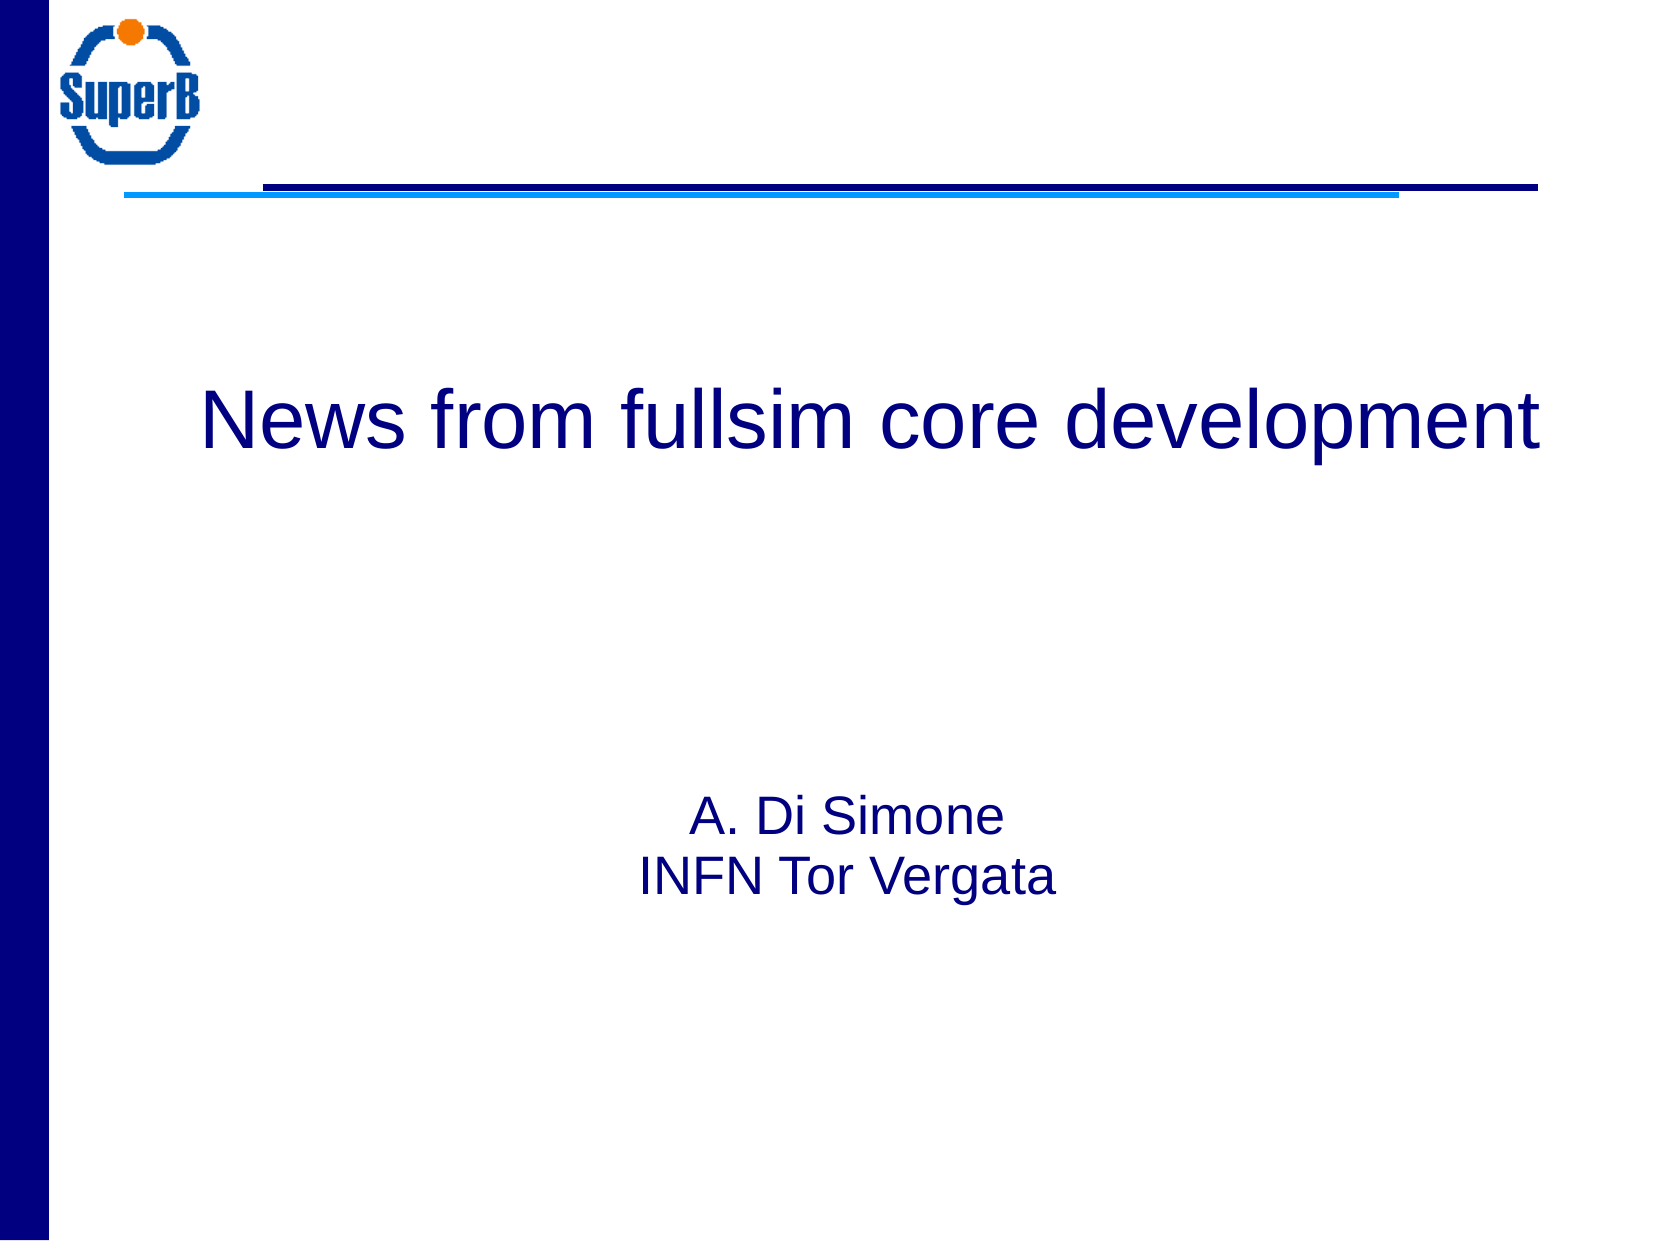

News from fullsim core development
A. Di Simone
INFN Tor Vergata